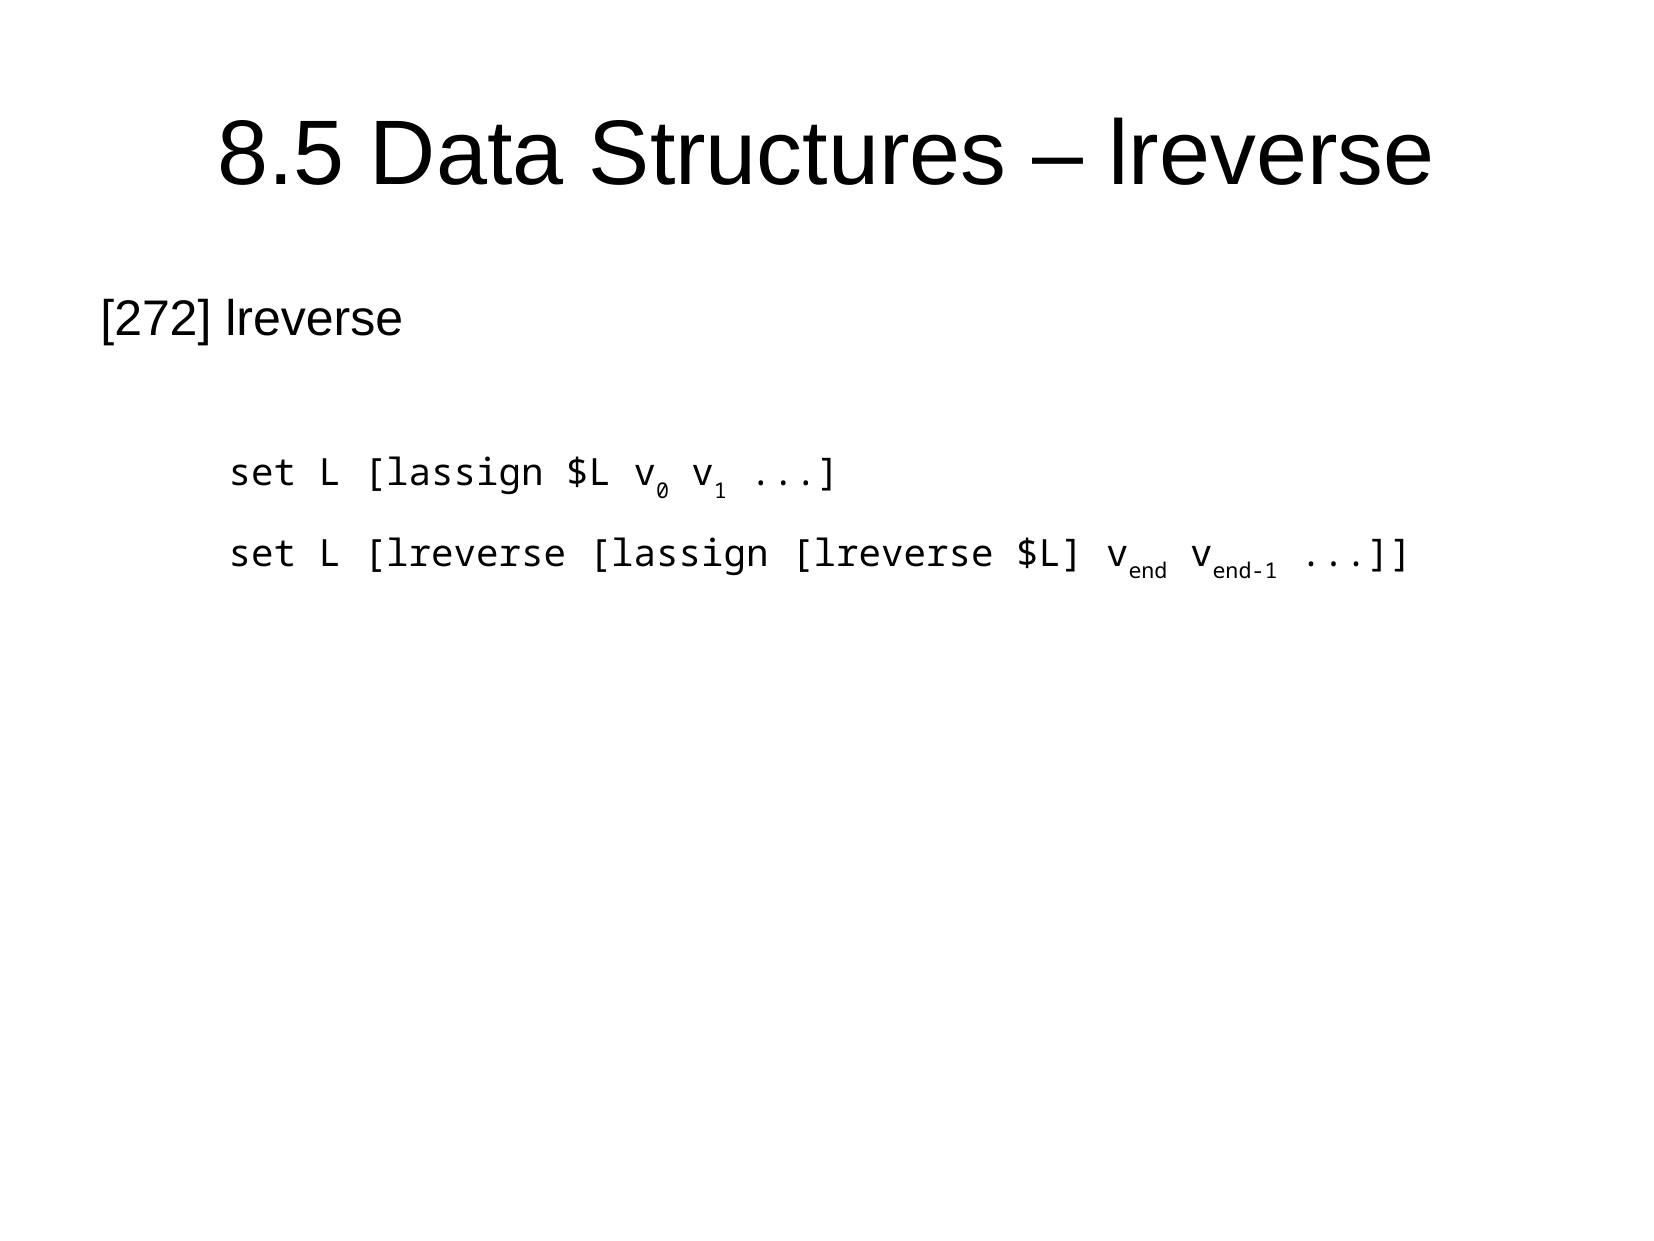

# 8.5 Data Structures – lreverse
[272] lreverse
	set L [lassign $L v0 v1 ...]
	set L [lreverse [lassign [lreverse $L] vend vend-1 ...]]